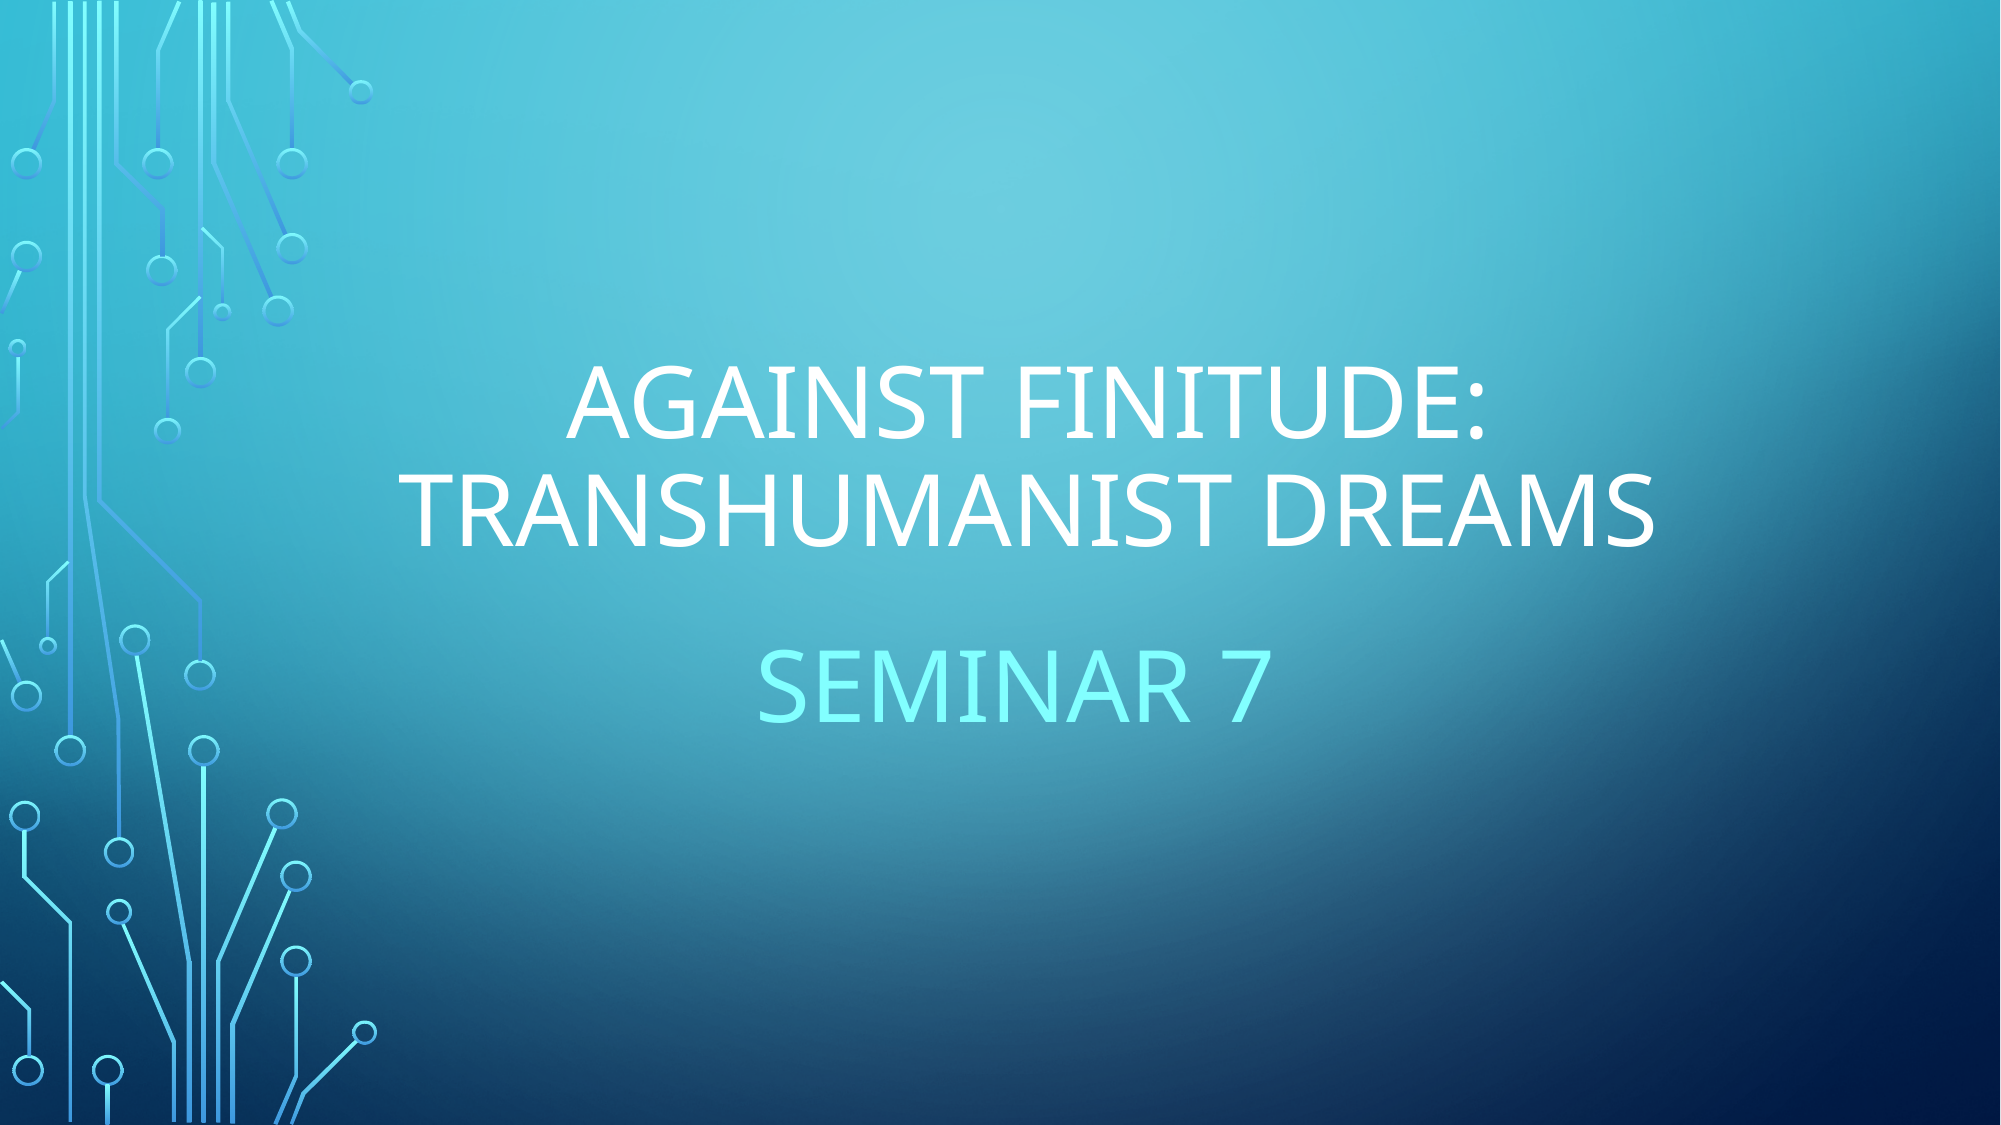

# Against finitude: Transhumanist dreams
Seminar 7